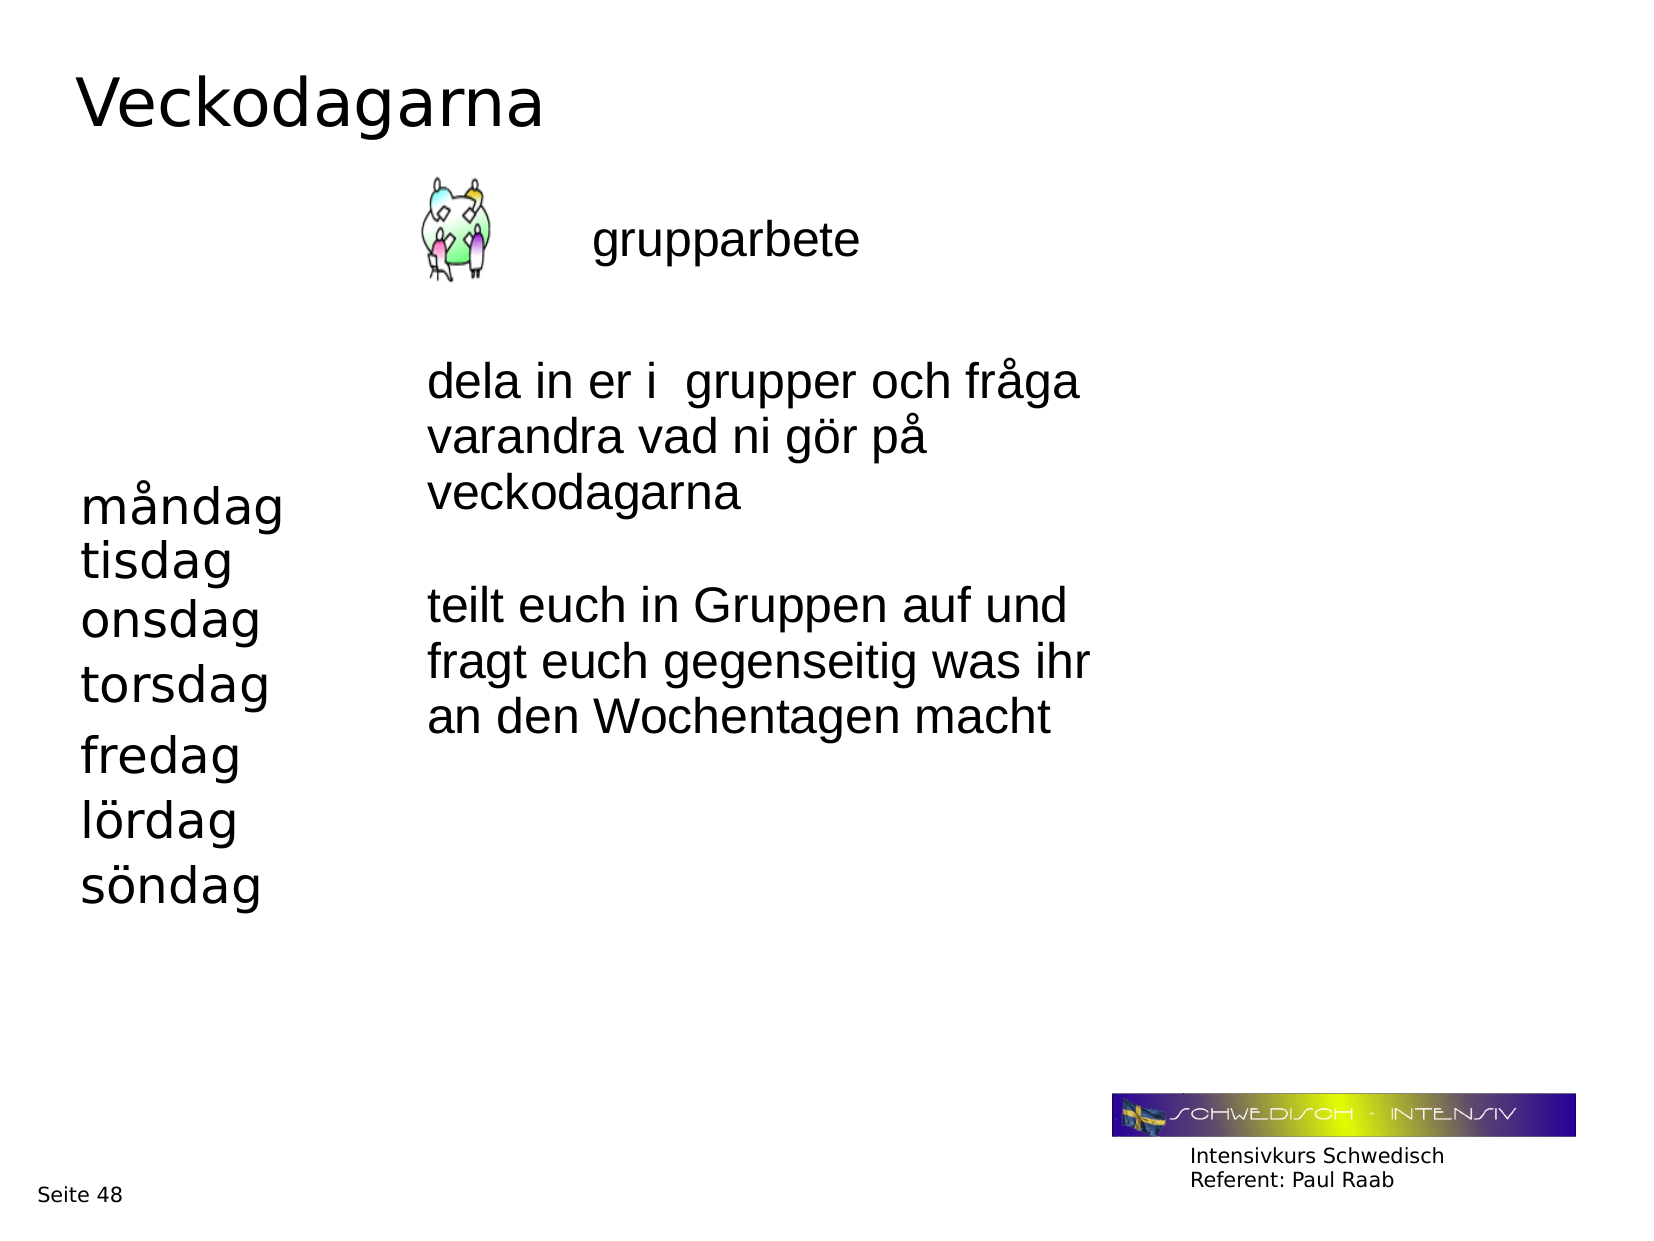

Veckodagarna
grupparbete
dela in er i grupper och fråga varandra vad ni gör på veckodagarna
måndag
tisdag
teilt euch in Gruppen auf und fragt euch gegenseitig was ihr an den Wochentagen macht
onsdag
torsdag
fredag
lördag
söndag